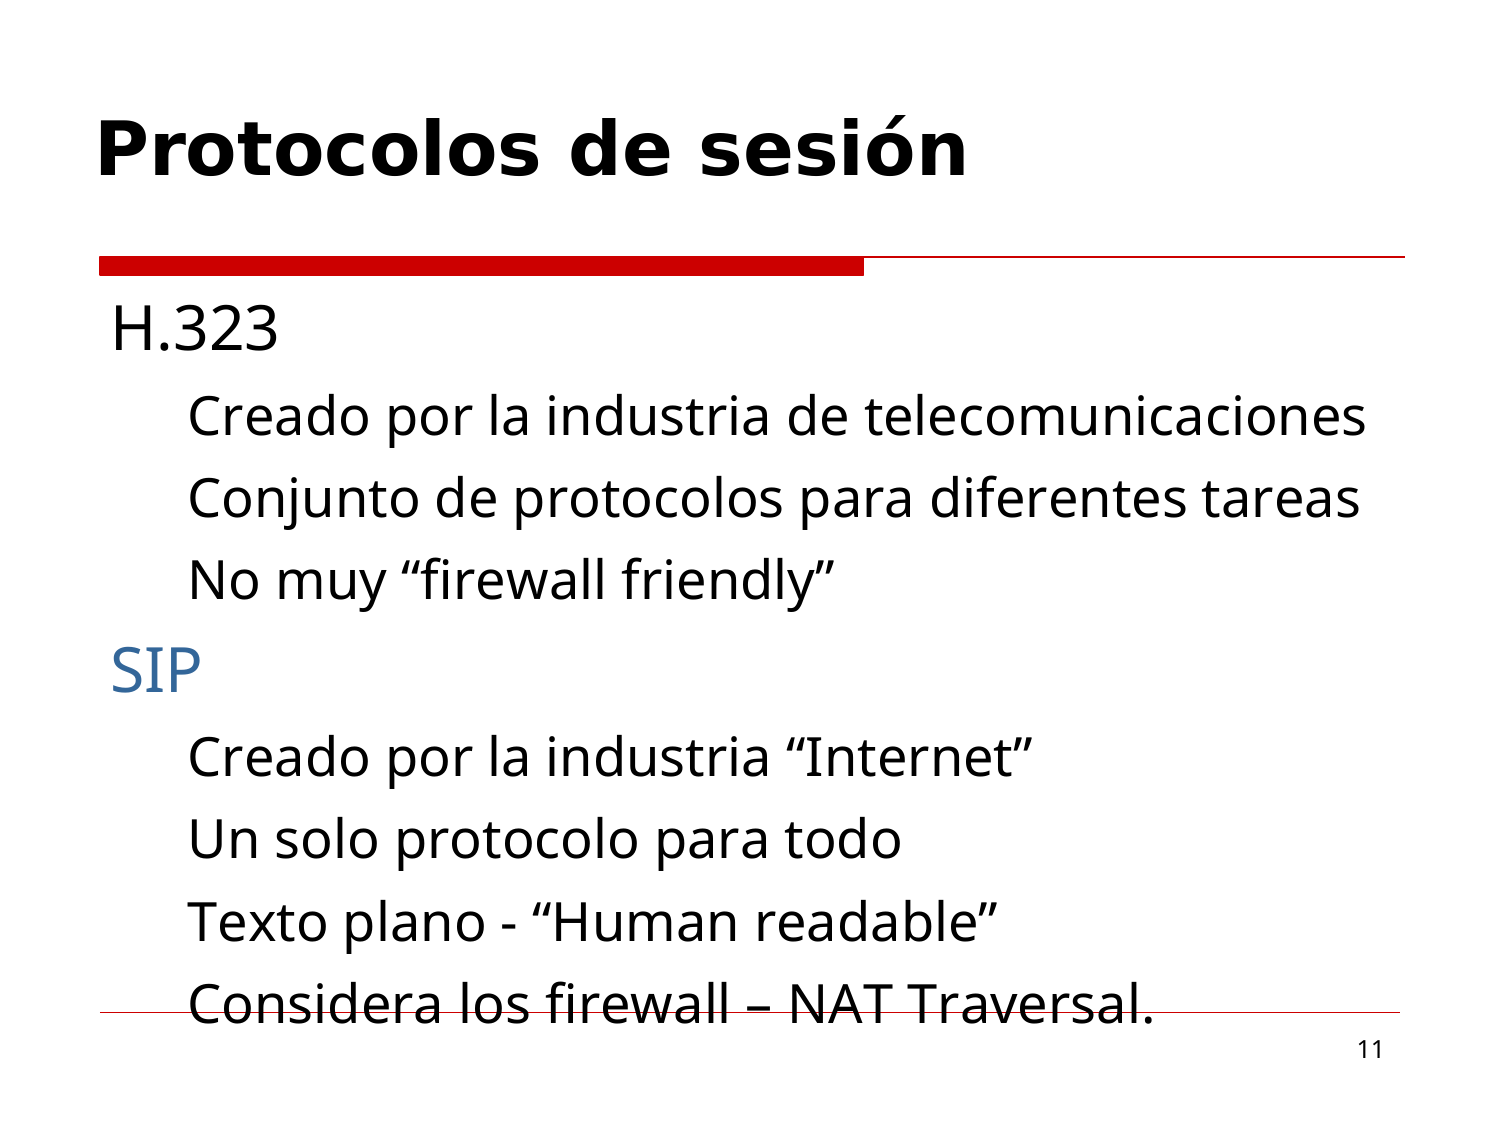

# Protocolos de sesión
H.323
Creado por la industria de telecomunicaciones
Conjunto de protocolos para diferentes tareas
No muy “firewall friendly”
SIP
Creado por la industria “Internet”
Un solo protocolo para todo
Texto plano - “Human readable”
Considera los firewall – NAT Traversal.